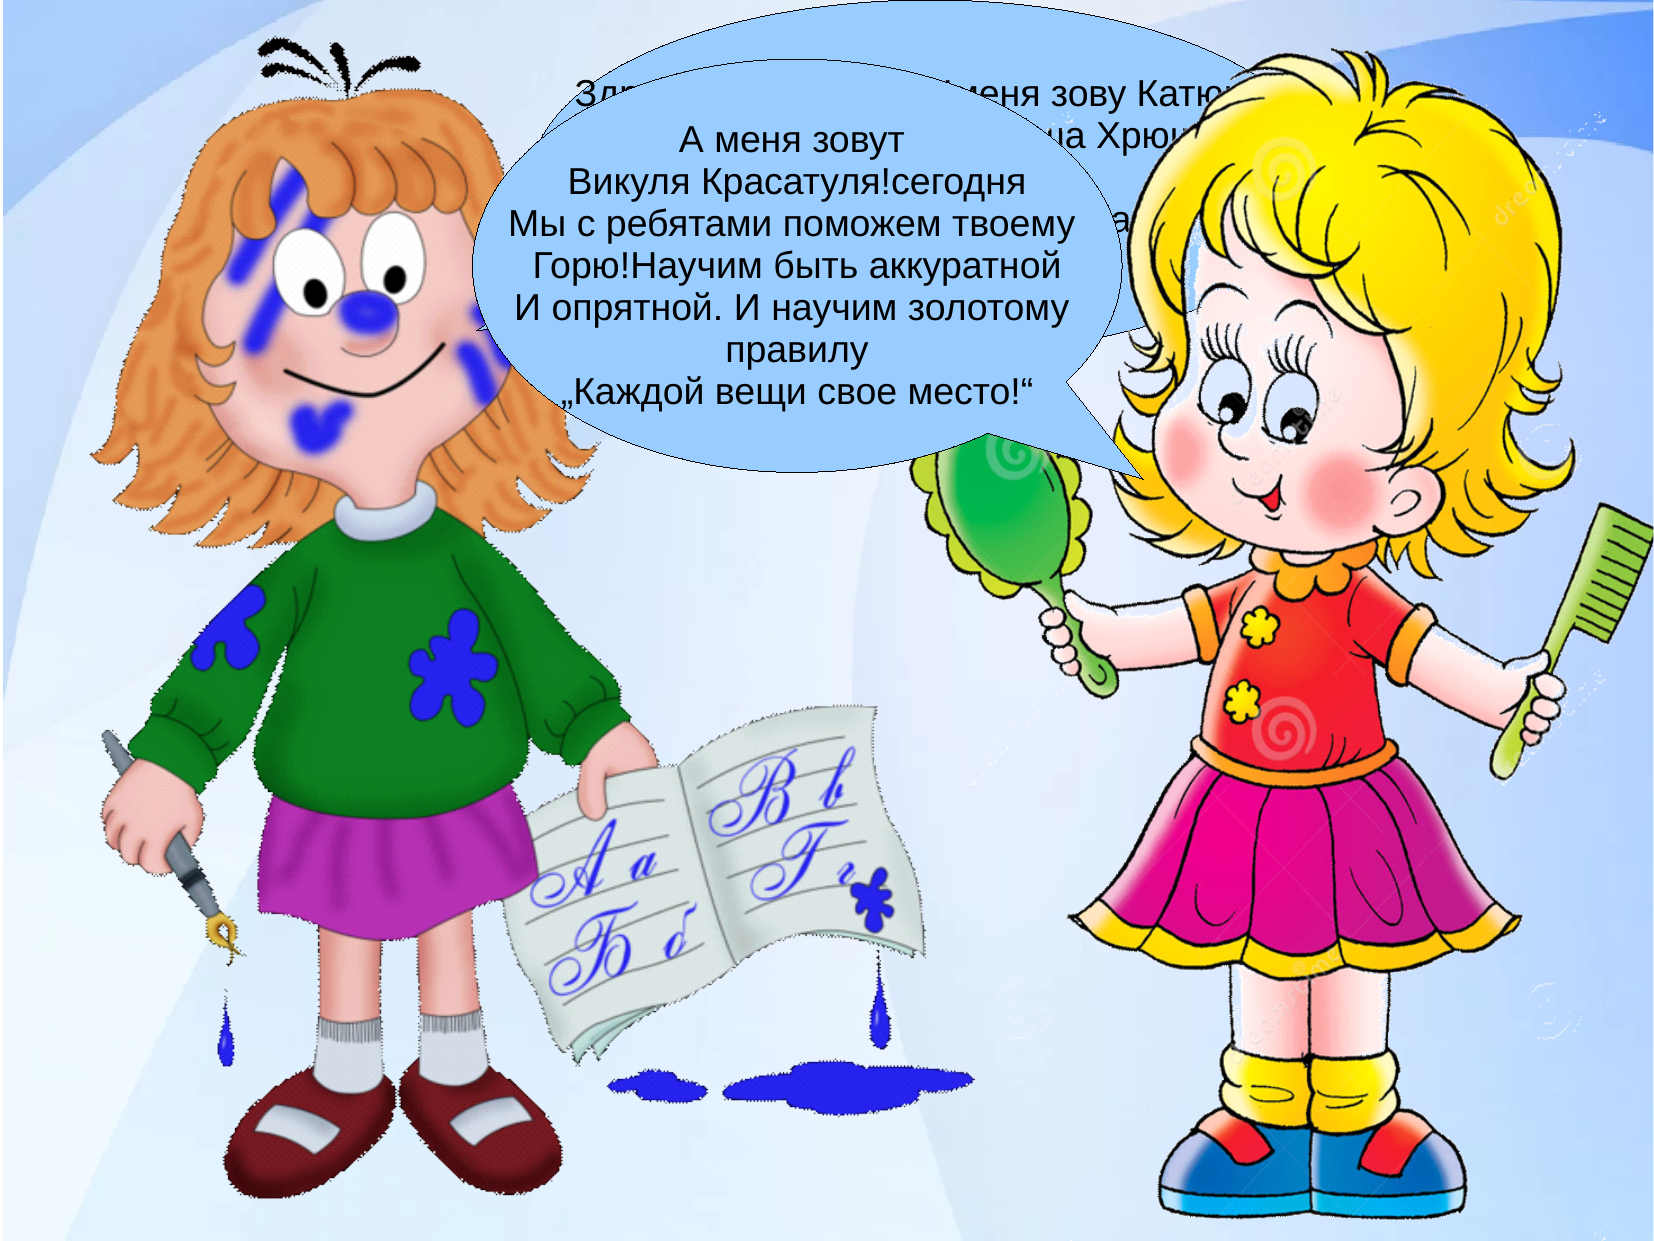

Здравствуйте ребята!меня зову Катюша!
А еще меня зовут Катюша Хрюша!
никто со
Мной не дружит и не играет!
А я не знаю почему?
А меня зовут
Викуля Красатуля!сегодня
Мы с ребятами поможем твоему
Горю!Научим быть аккуратной
И опрятной. И научим золотому
правилу
„Каждой вещи свое место!“